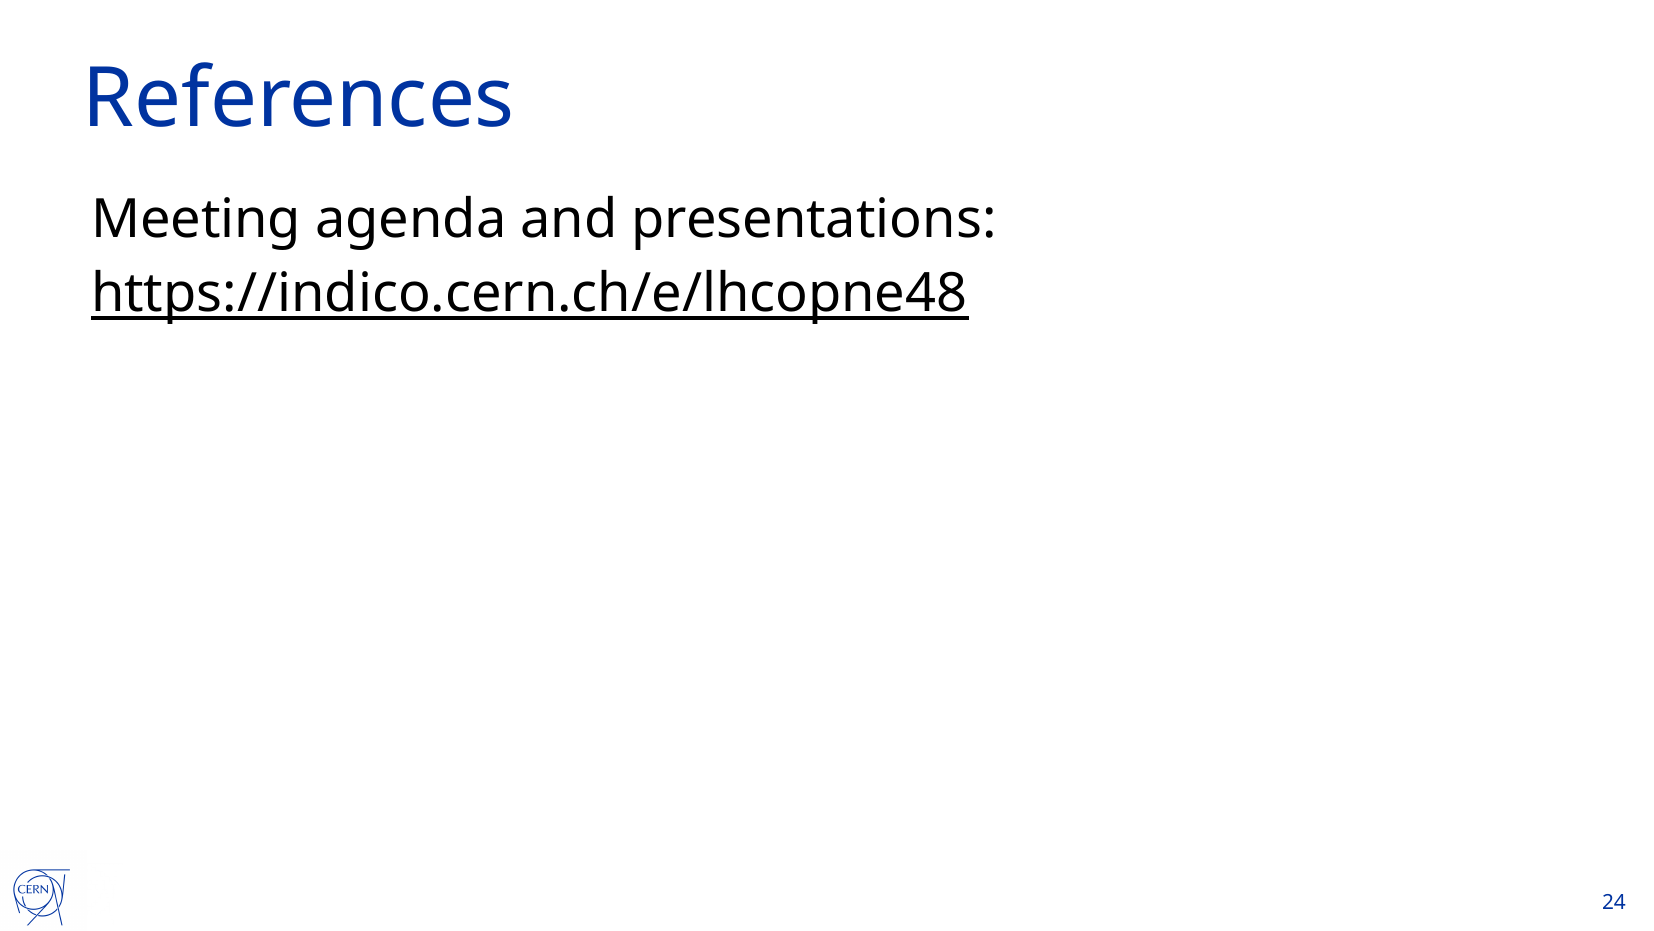

# References
Meeting agenda and presentations:
https://indico.cern.ch/e/lhcopne48
24